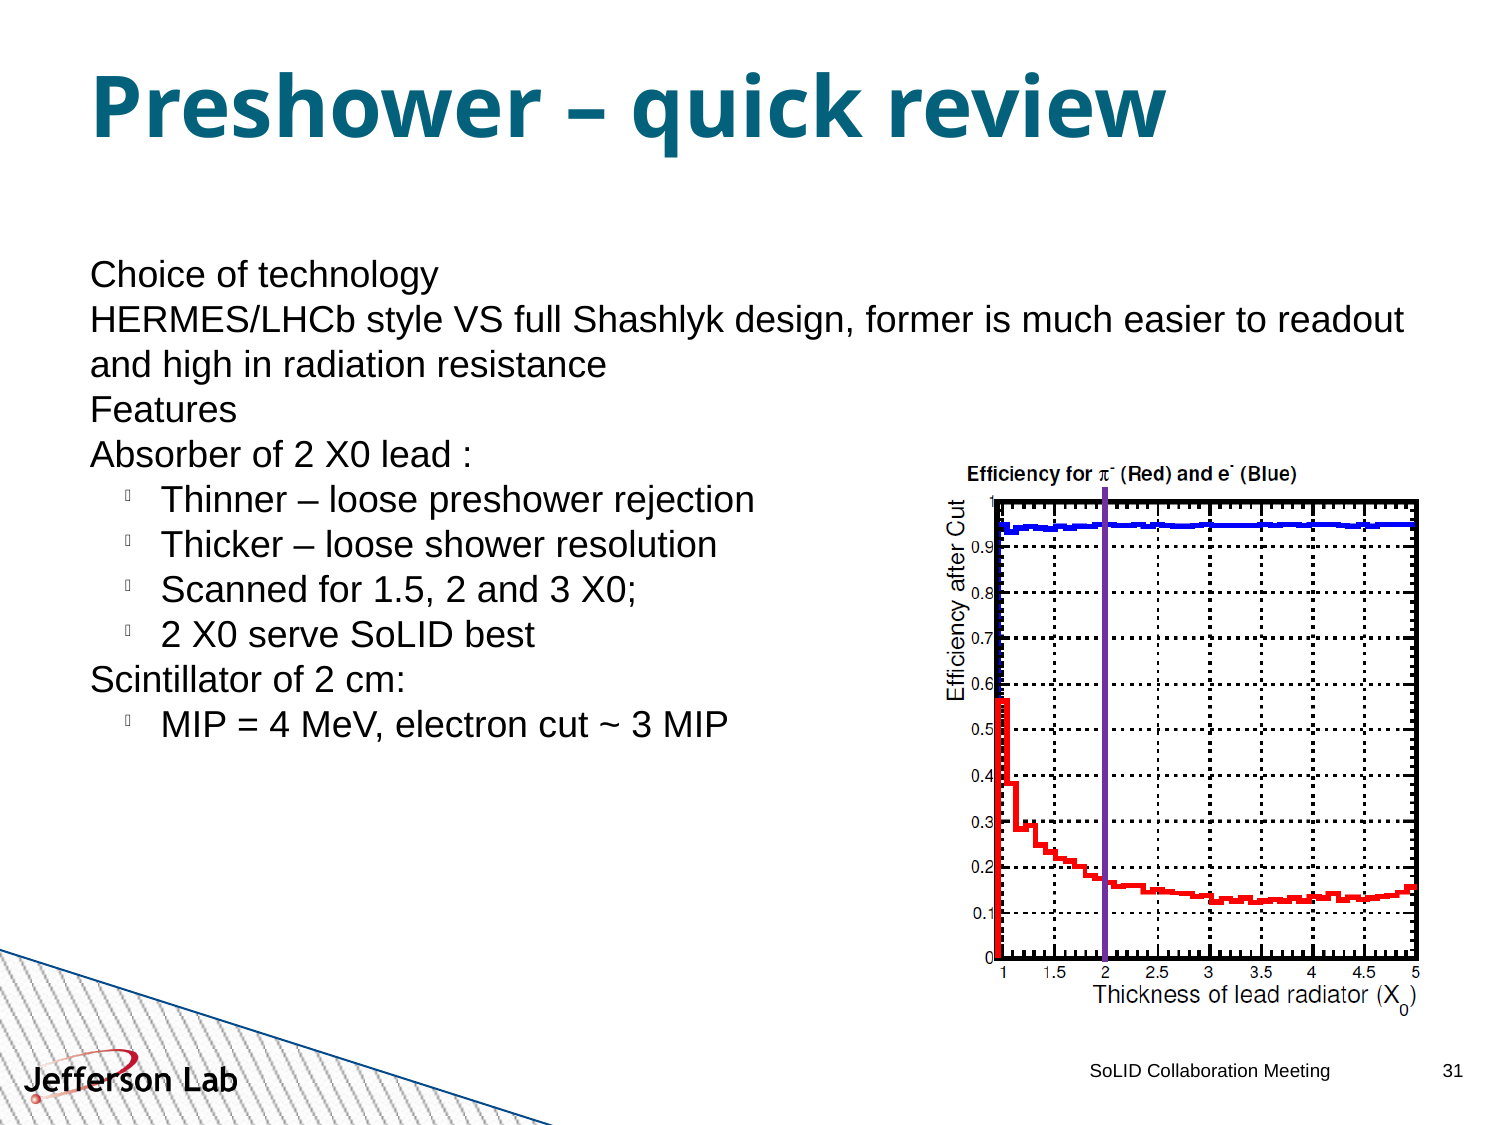

Preshower – quick review
Choice of technology
HERMES/LHCb style VS full Shashlyk design, former is much easier to readout and high in radiation resistance
Features
Absorber of 2 X0 lead :
Thinner – loose preshower rejection
Thicker – loose shower resolution
Scanned for 1.5, 2 and 3 X0;
2 X0 serve SoLID best
Scintillator of 2 cm:
MIP = 4 MeV, electron cut ~ 3 MIP
SoLID Collaboration Meeting